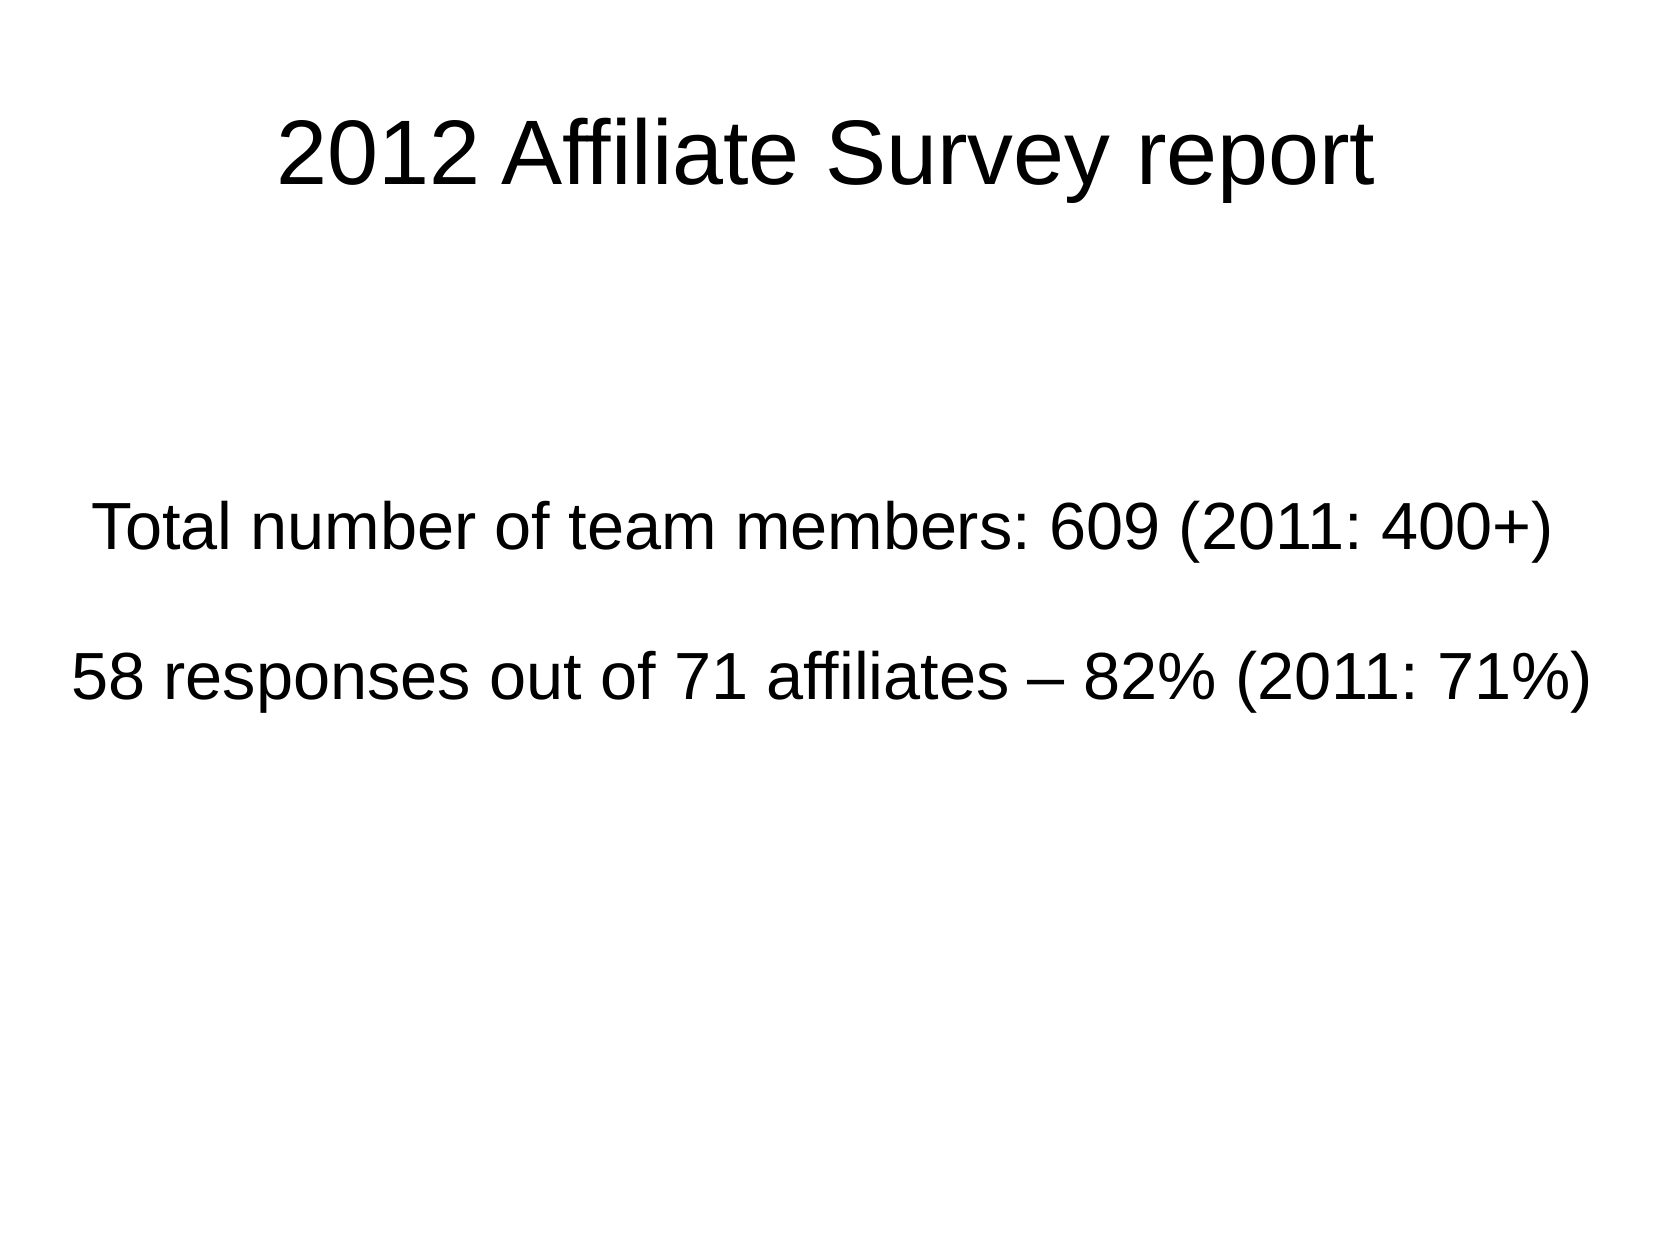

# 2012 Affiliate Survey report
Total number of team members: 609 (2011: 400+)
58 responses out of 71 affiliates – 82% (2011: 71%)